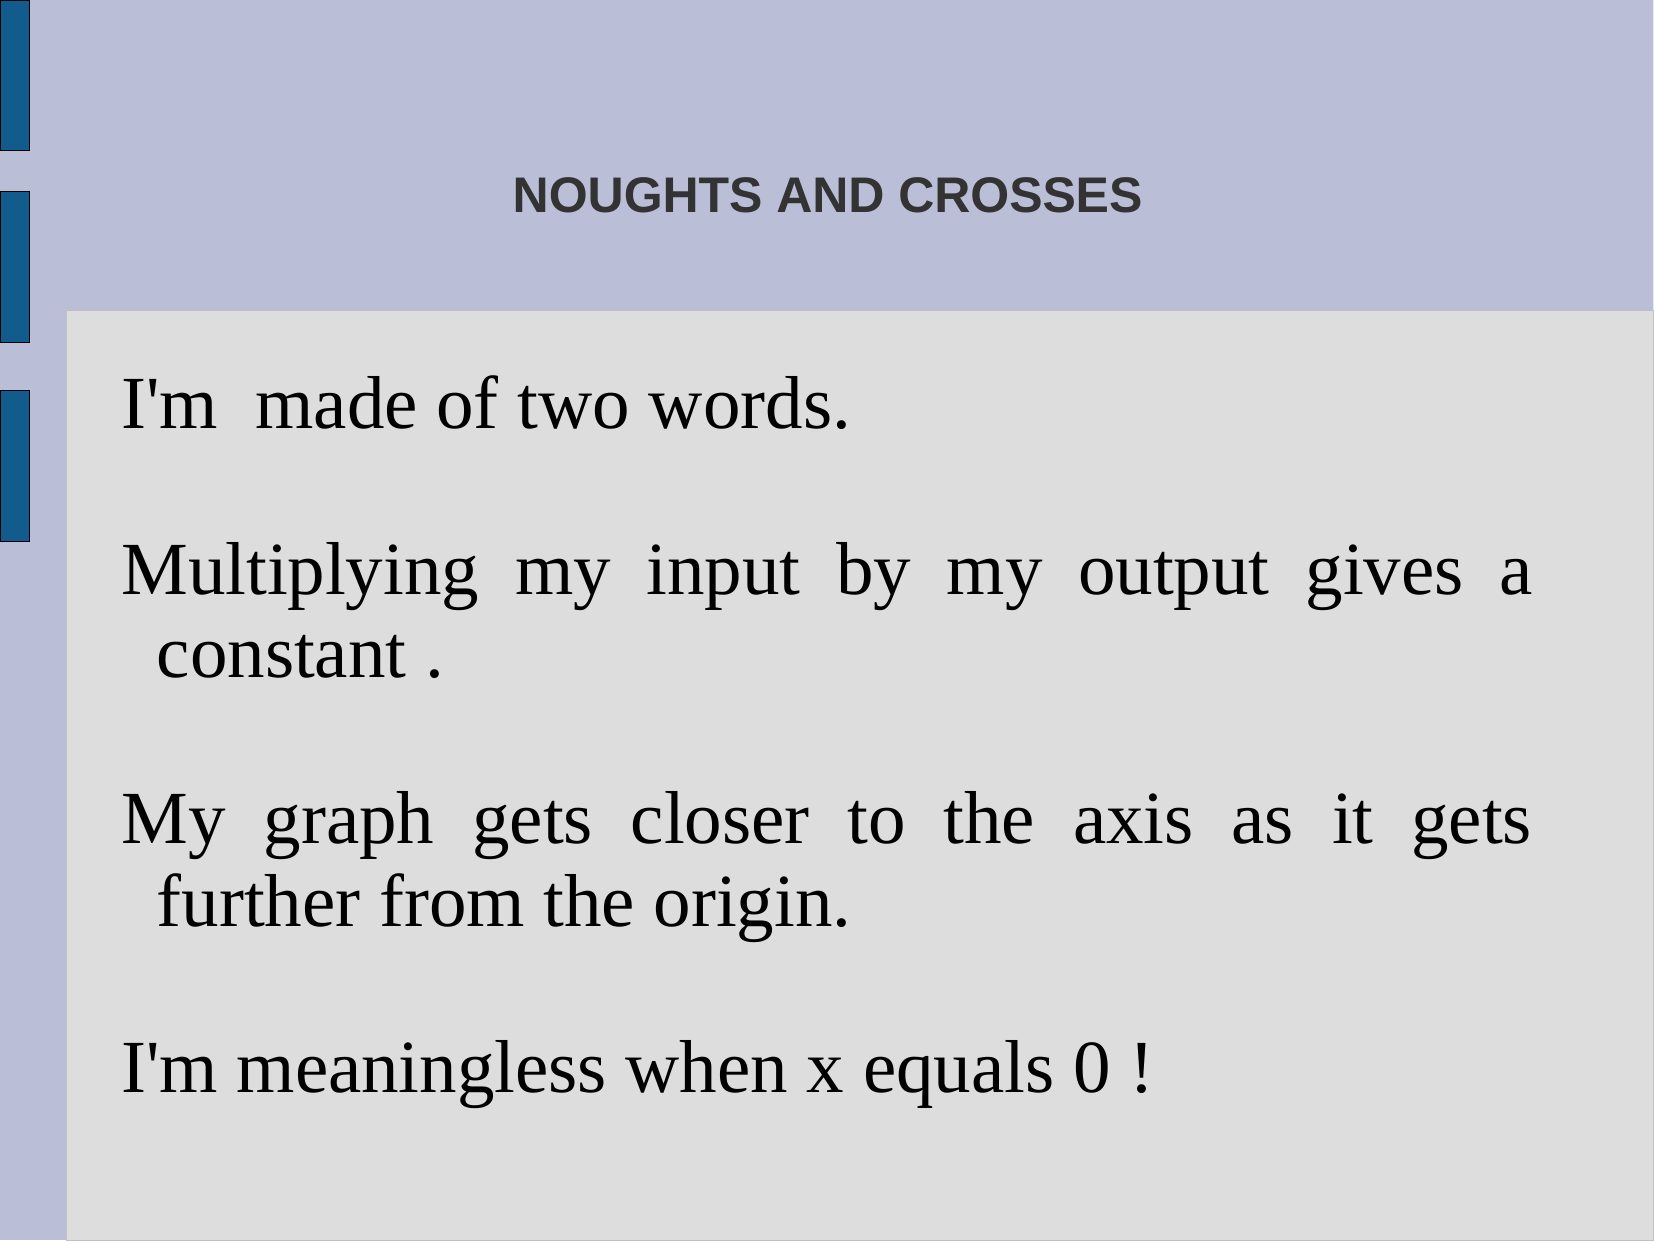

# NOUGHTS AND CROSSES
I'm made of two words.
Multiplying my input by my output gives a constant .
My graph gets closer to the axis as it gets further from the origin.
I'm meaningless when x equals 0 !